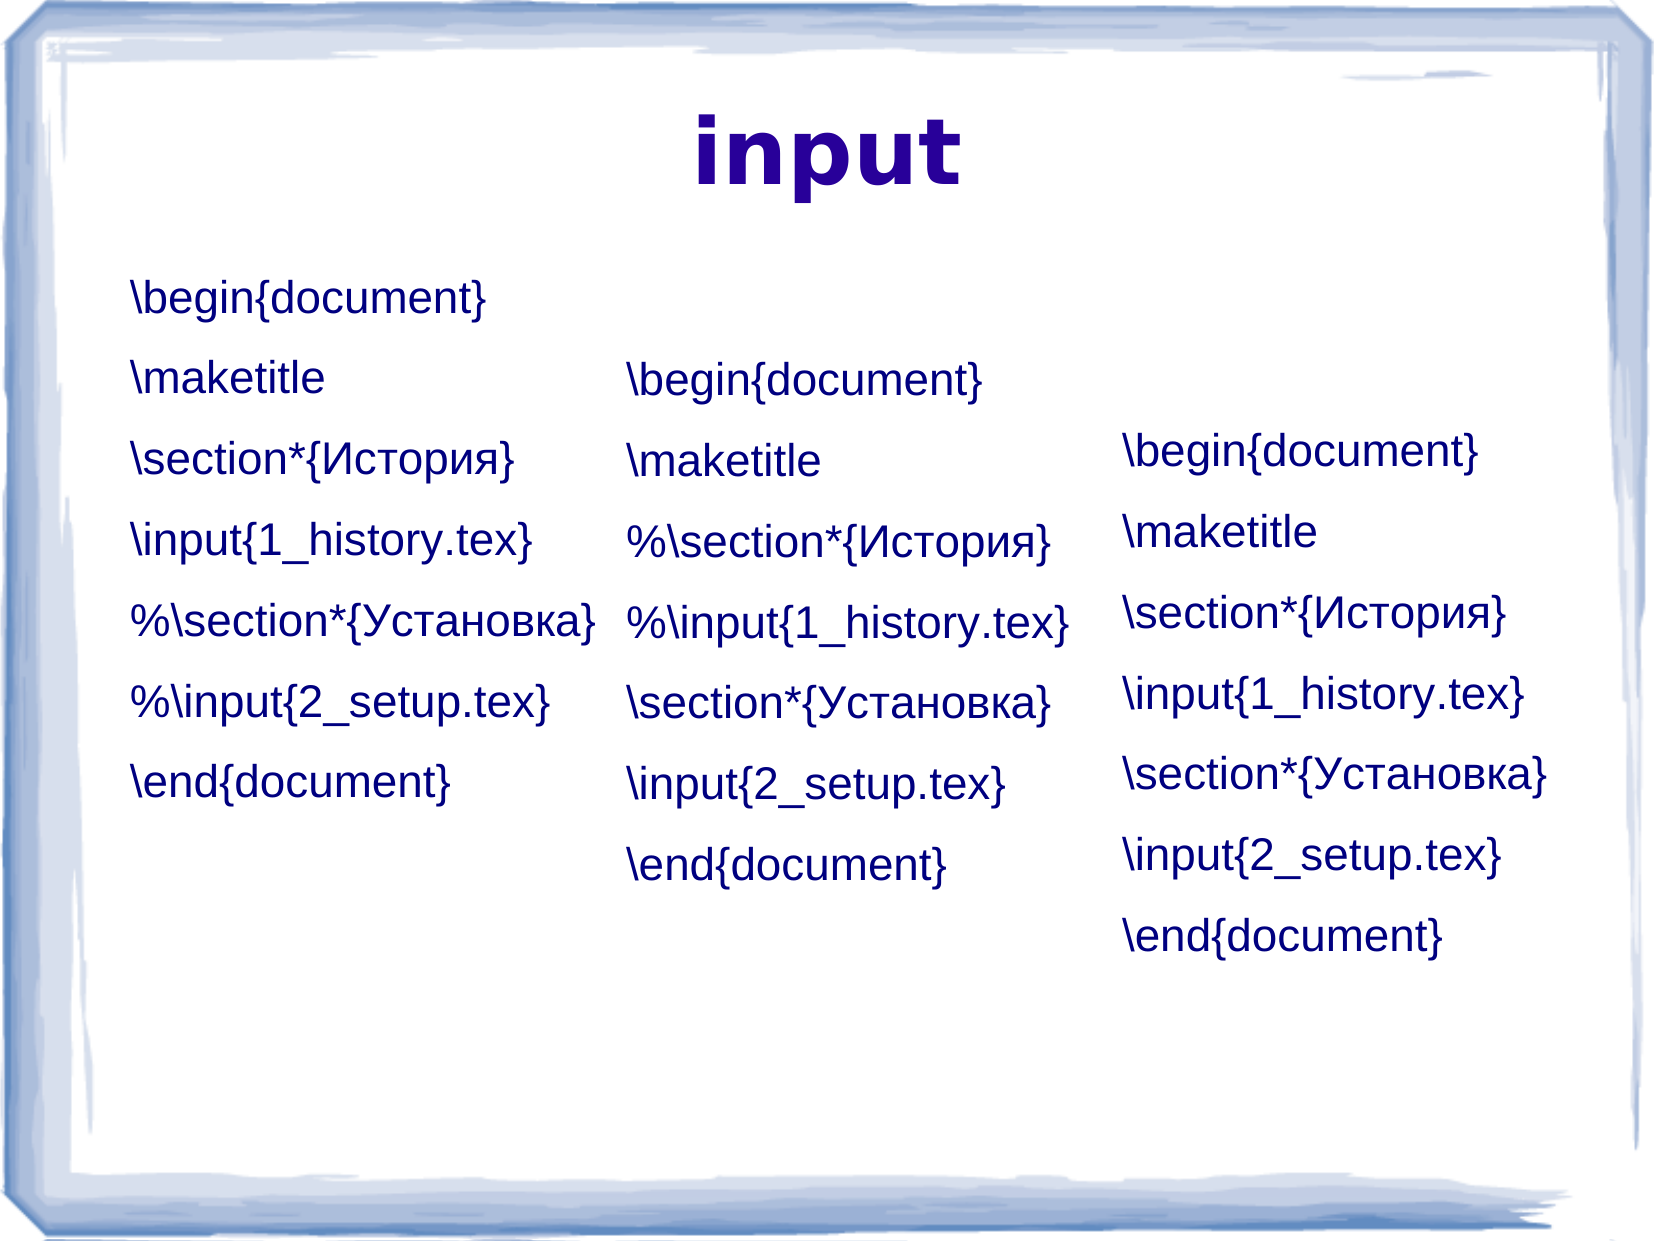

# input
\begin{document}
\maketitle
\section*{История}
\input{1_history.tex}
%\section*{Установка}
%\input{2_setup.tex}
\end{document}
\begin{document}
\maketitle
%\section*{История}
%\input{1_history.tex}
\section*{Установка}
\input{2_setup.tex}
\end{document}
\begin{document}
\maketitle
\section*{История}
\input{1_history.tex}
\section*{Установка}
\input{2_setup.tex}
\end{document}